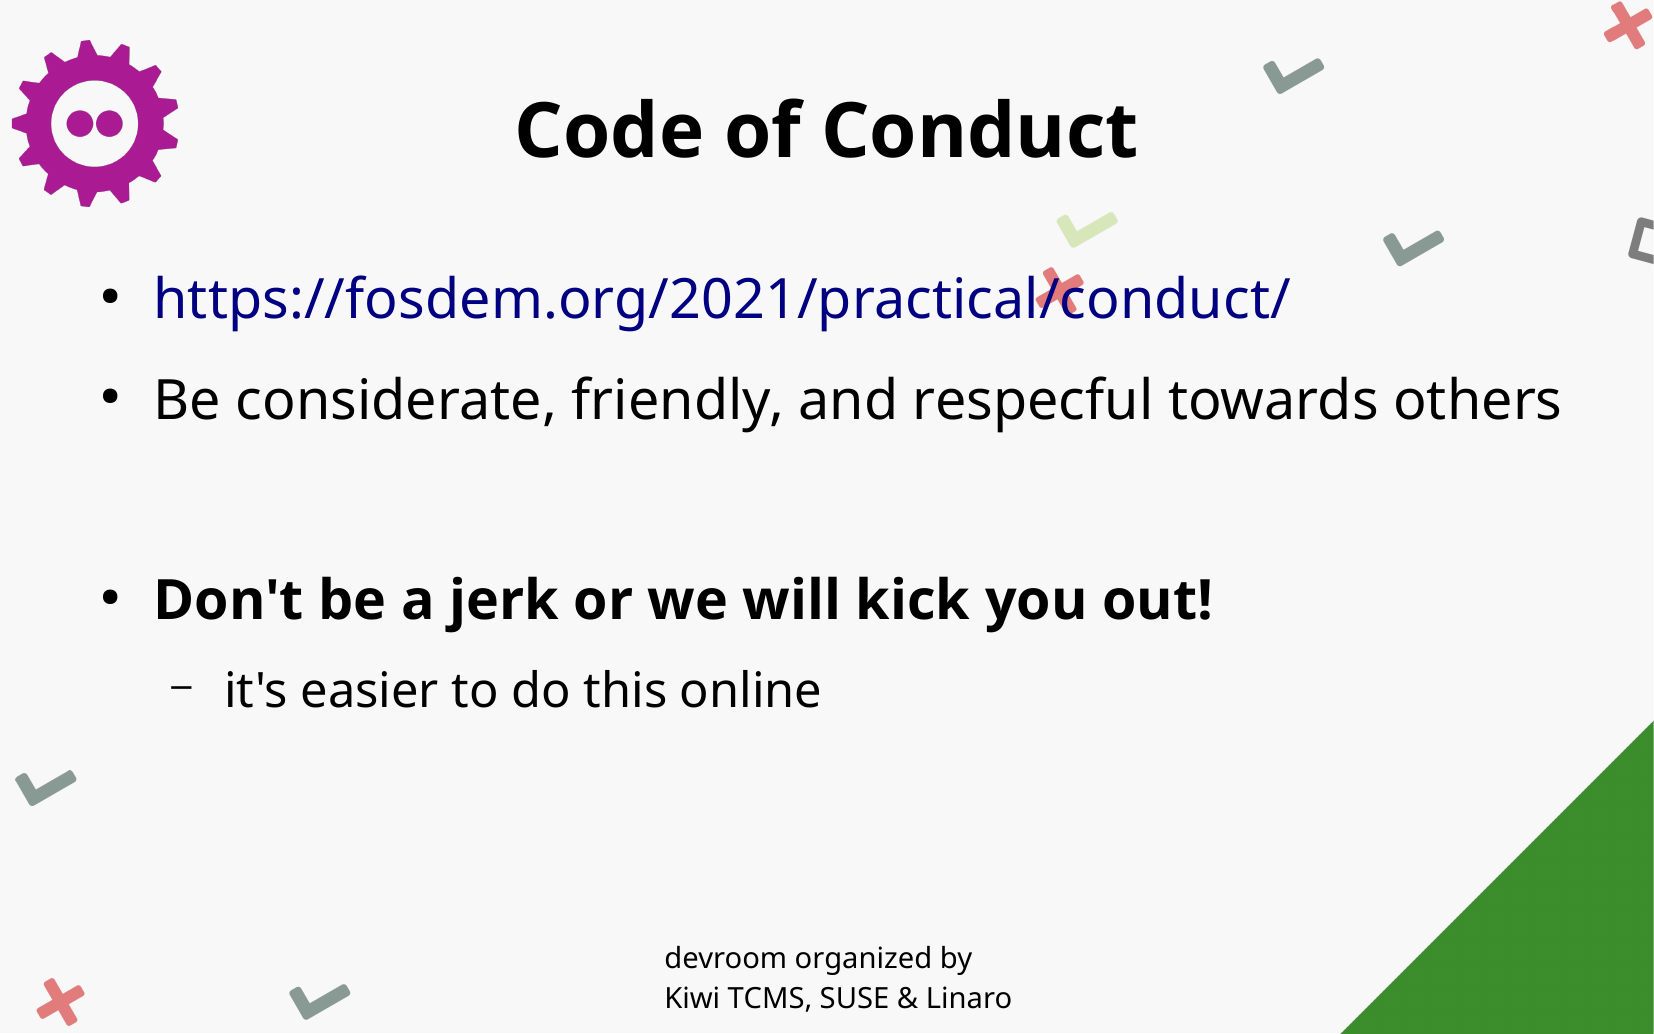

# Code of Conduct
https://fosdem.org/2021/practical/conduct/
Be considerate, friendly, and respecful towards others
Don't be a jerk or we will kick you out!
it's easier to do this online